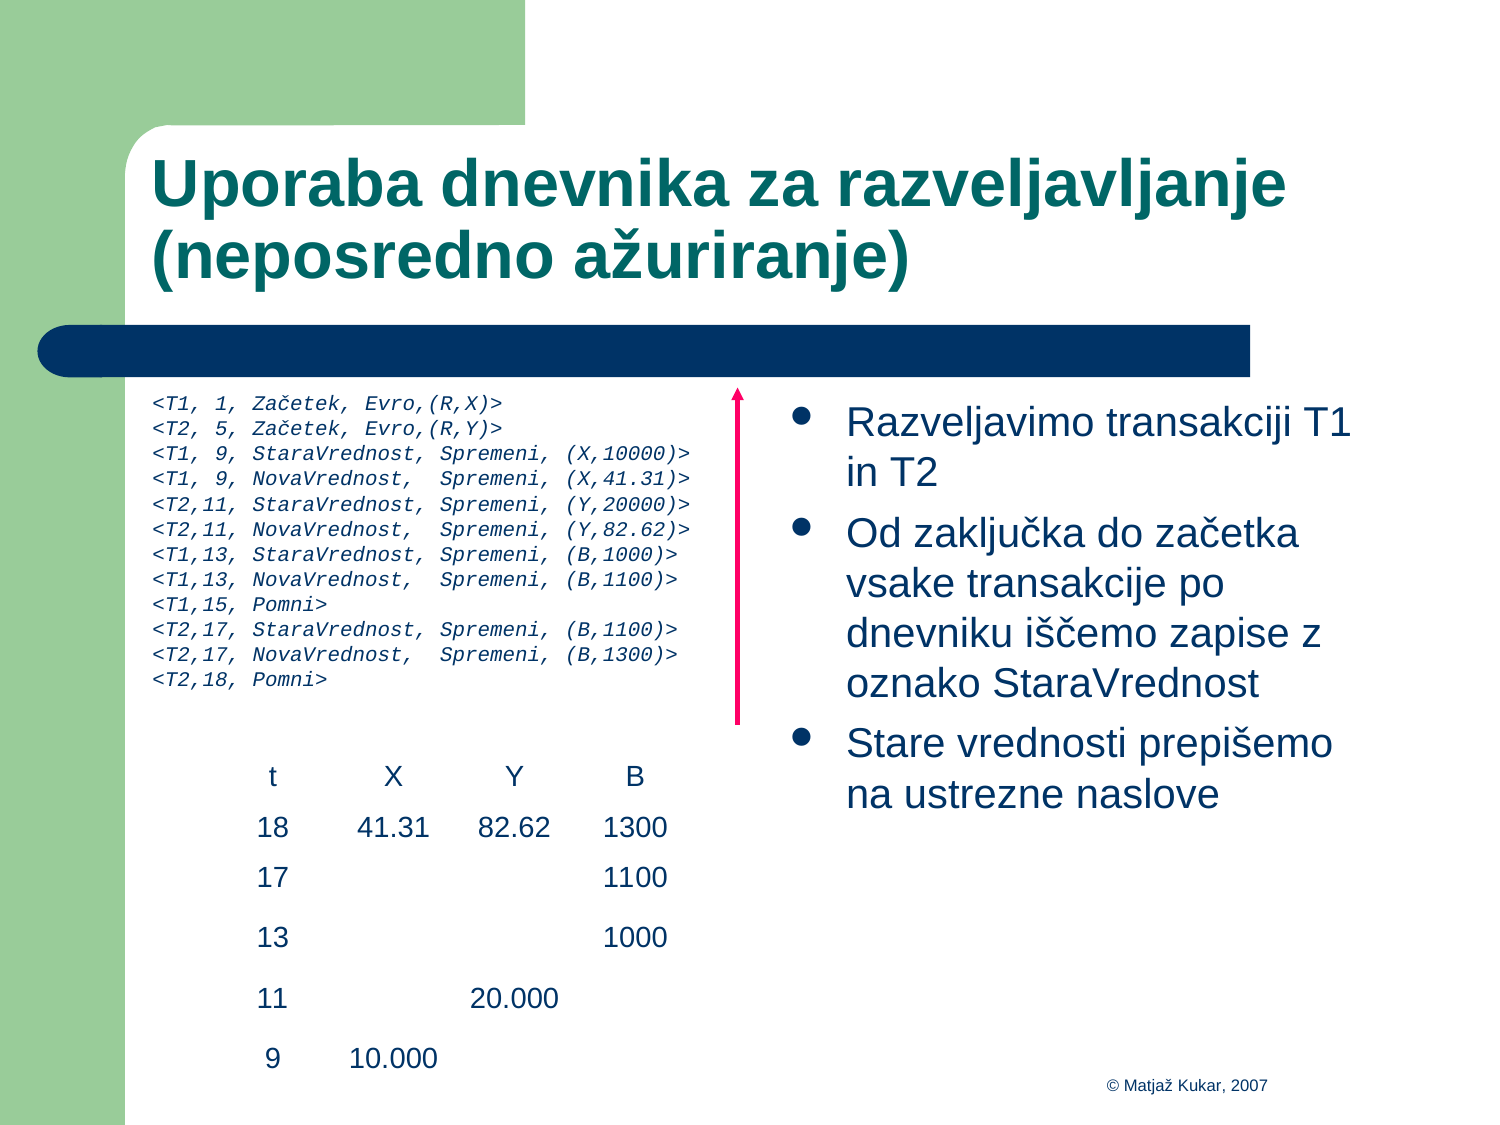

# Uporaba dnevnika za razveljavljanje (neposredno ažuriranje)
<T1, 1, Začetek, Evro,(R,X)>
<T2, 5, Začetek, Evro,(R,Y)>
<T1, 9, StaraVrednost, Spremeni, (X,10000)>
<T1, 9, NovaVrednost, Spremeni, (X,41.31)>
<T2,11, StaraVrednost, Spremeni, (Y,20000)>
<T2,11, NovaVrednost, Spremeni, (Y,82.62)>
<T1,13, StaraVrednost, Spremeni, (B,1000)>
<T1,13, NovaVrednost, Spremeni, (B,1100)>
<T1,15, Pomni>
<T2,17, StaraVrednost, Spremeni, (B,1100)>
<T2,17, NovaVrednost, Spremeni, (B,1300)>
<T2,18, Pomni>
Razveljavimo transakciji T1 in T2
Od zaključka do začetka vsake transakcije po dnevniku iščemo zapise z oznako StaraVrednost
Stare vrednosti prepišemo na ustrezne naslove
| t | X | Y | B |
| --- | --- | --- | --- |
| 18 | 41.31 | 82.62 | 1300 |
| 17 | | | 1100 |
| 13 | | | 1000 |
| 11 | | 20.000 | |
| 9 | 10.000 | | |
© Matjaž Kukar, 2007